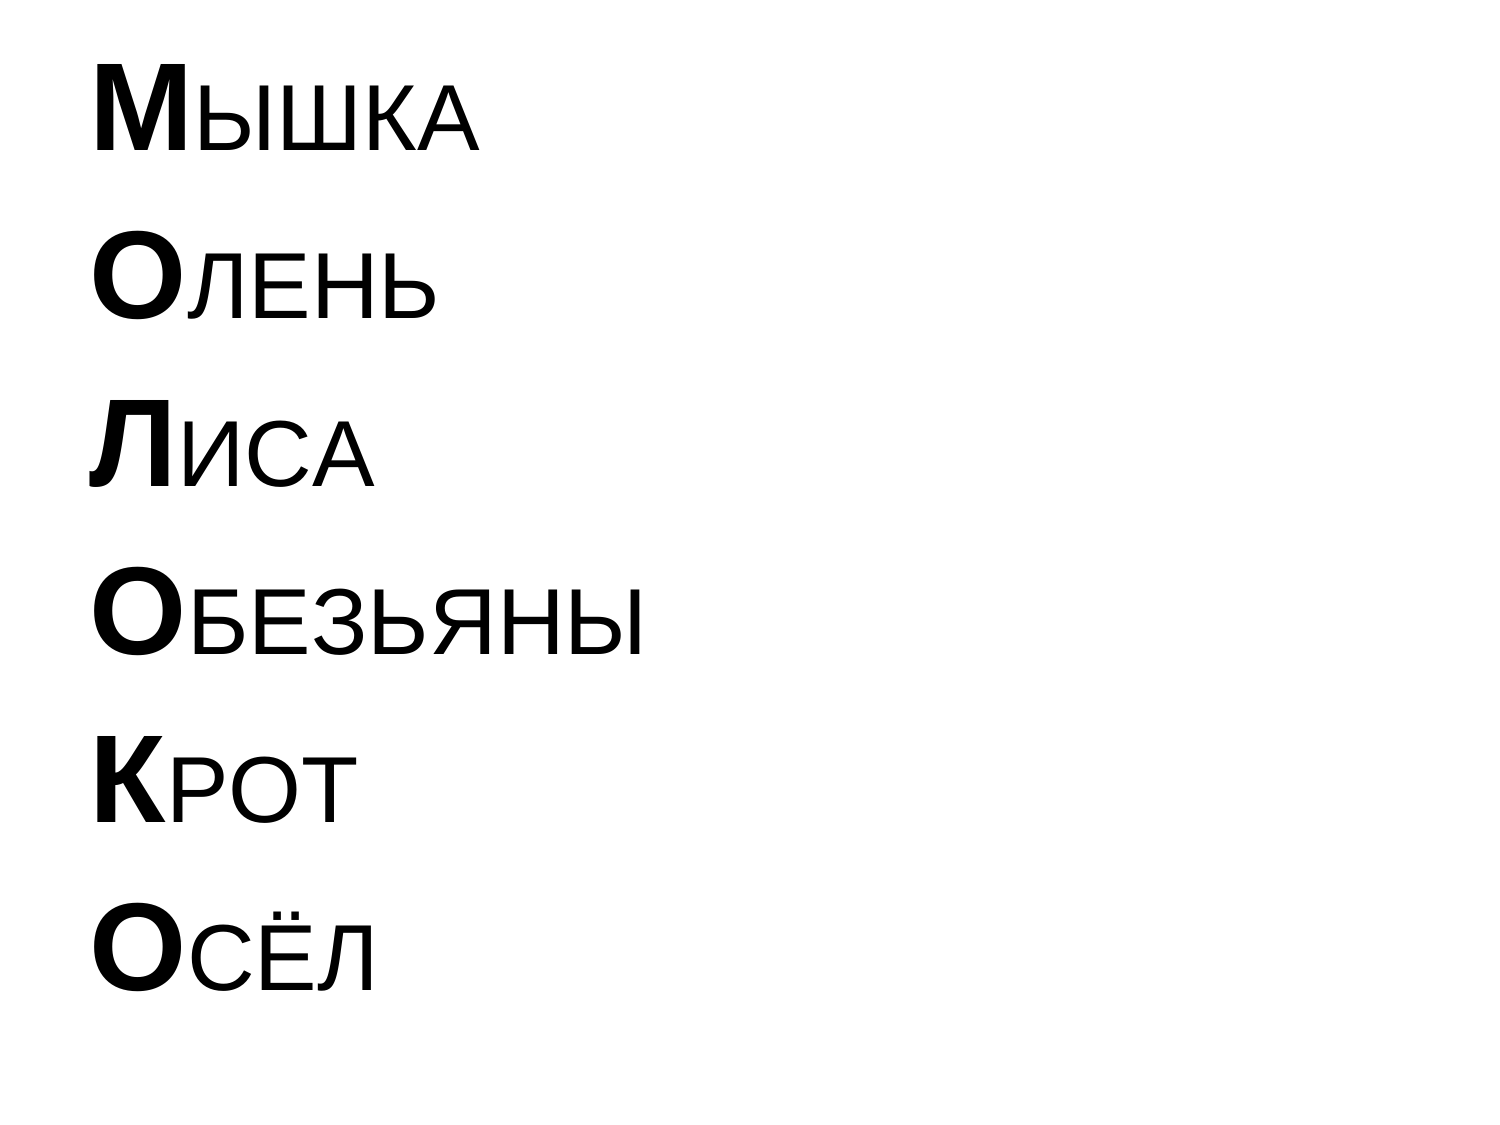

# МЫШКА
ОЛЕНЬ
ЛИСА
ОБЕЗЬЯНЫ
КРОТ
ОСЁЛ